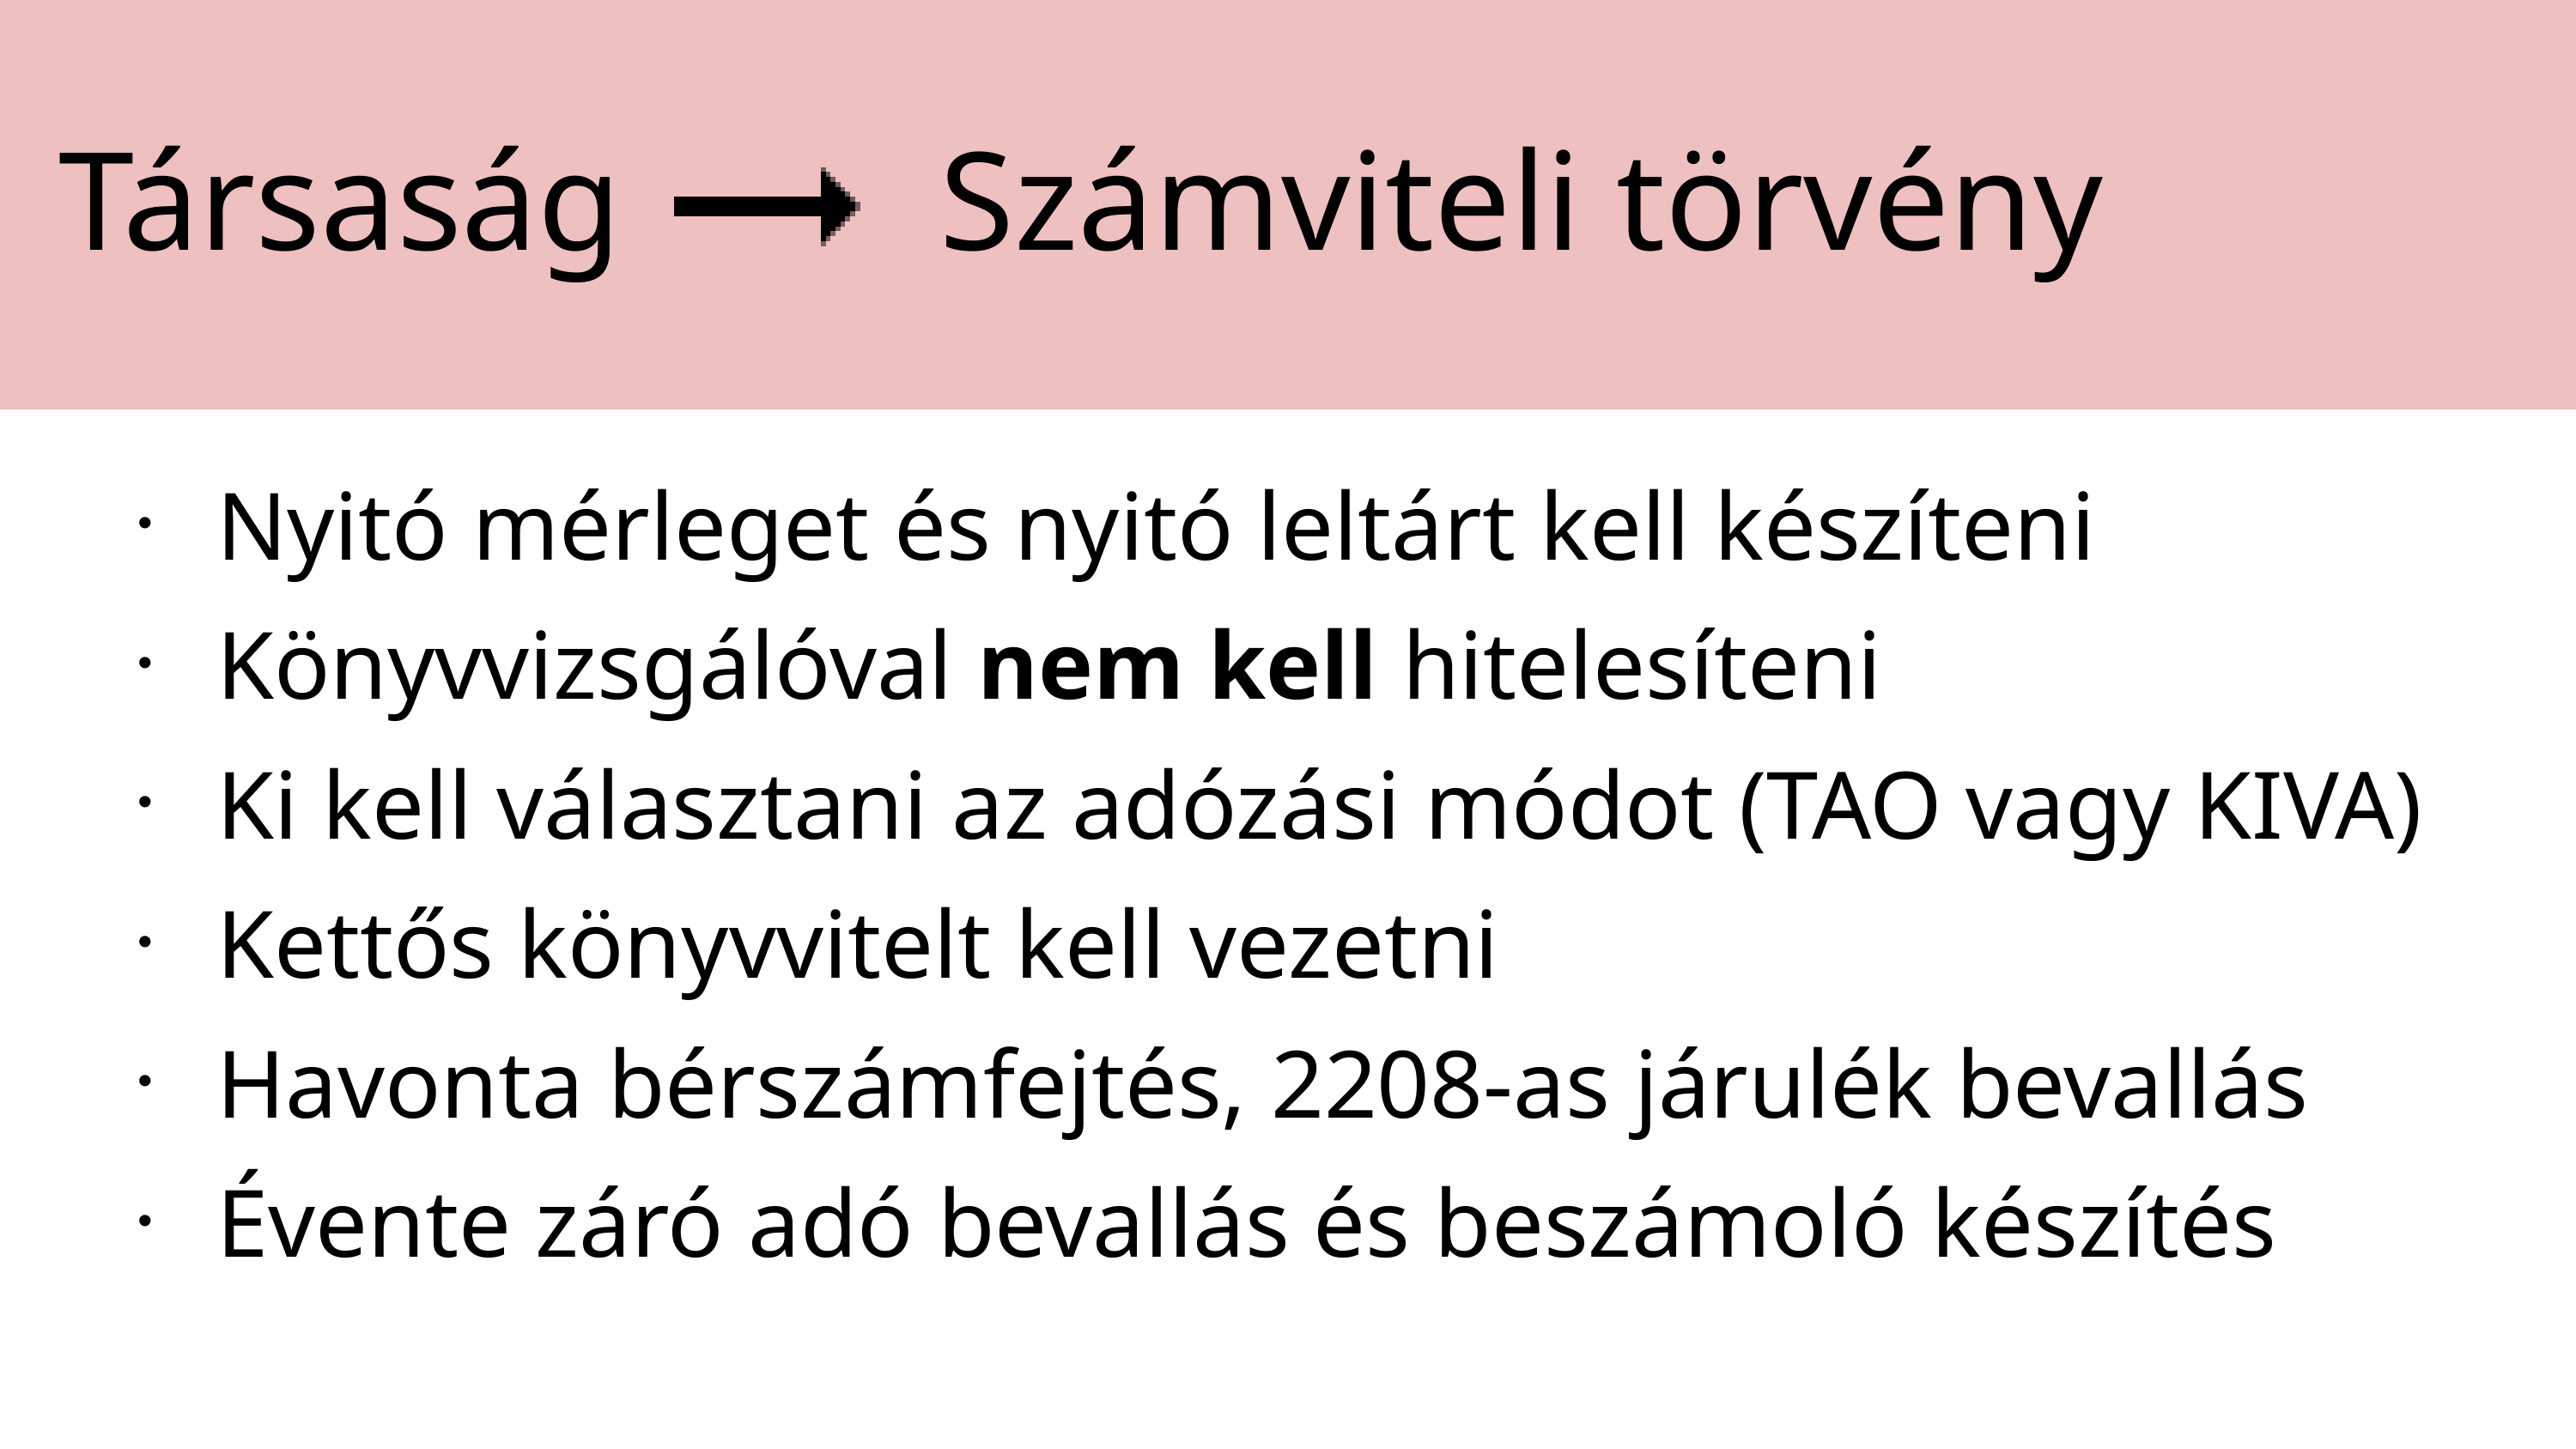

Társaság Számviteli törvény
Nyitó mérleget és nyitó leltárt kell készíteni
Könyvvizsgálóval nem kell hitelesíteni
Ki kell választani az adózási módot (TAO vagy KIVA)
Kettős könyvvitelt kell vezetni
Havonta bérszámfejtés, 2208-as járulék bevallás
Évente záró adó bevallás és beszámoló készítés